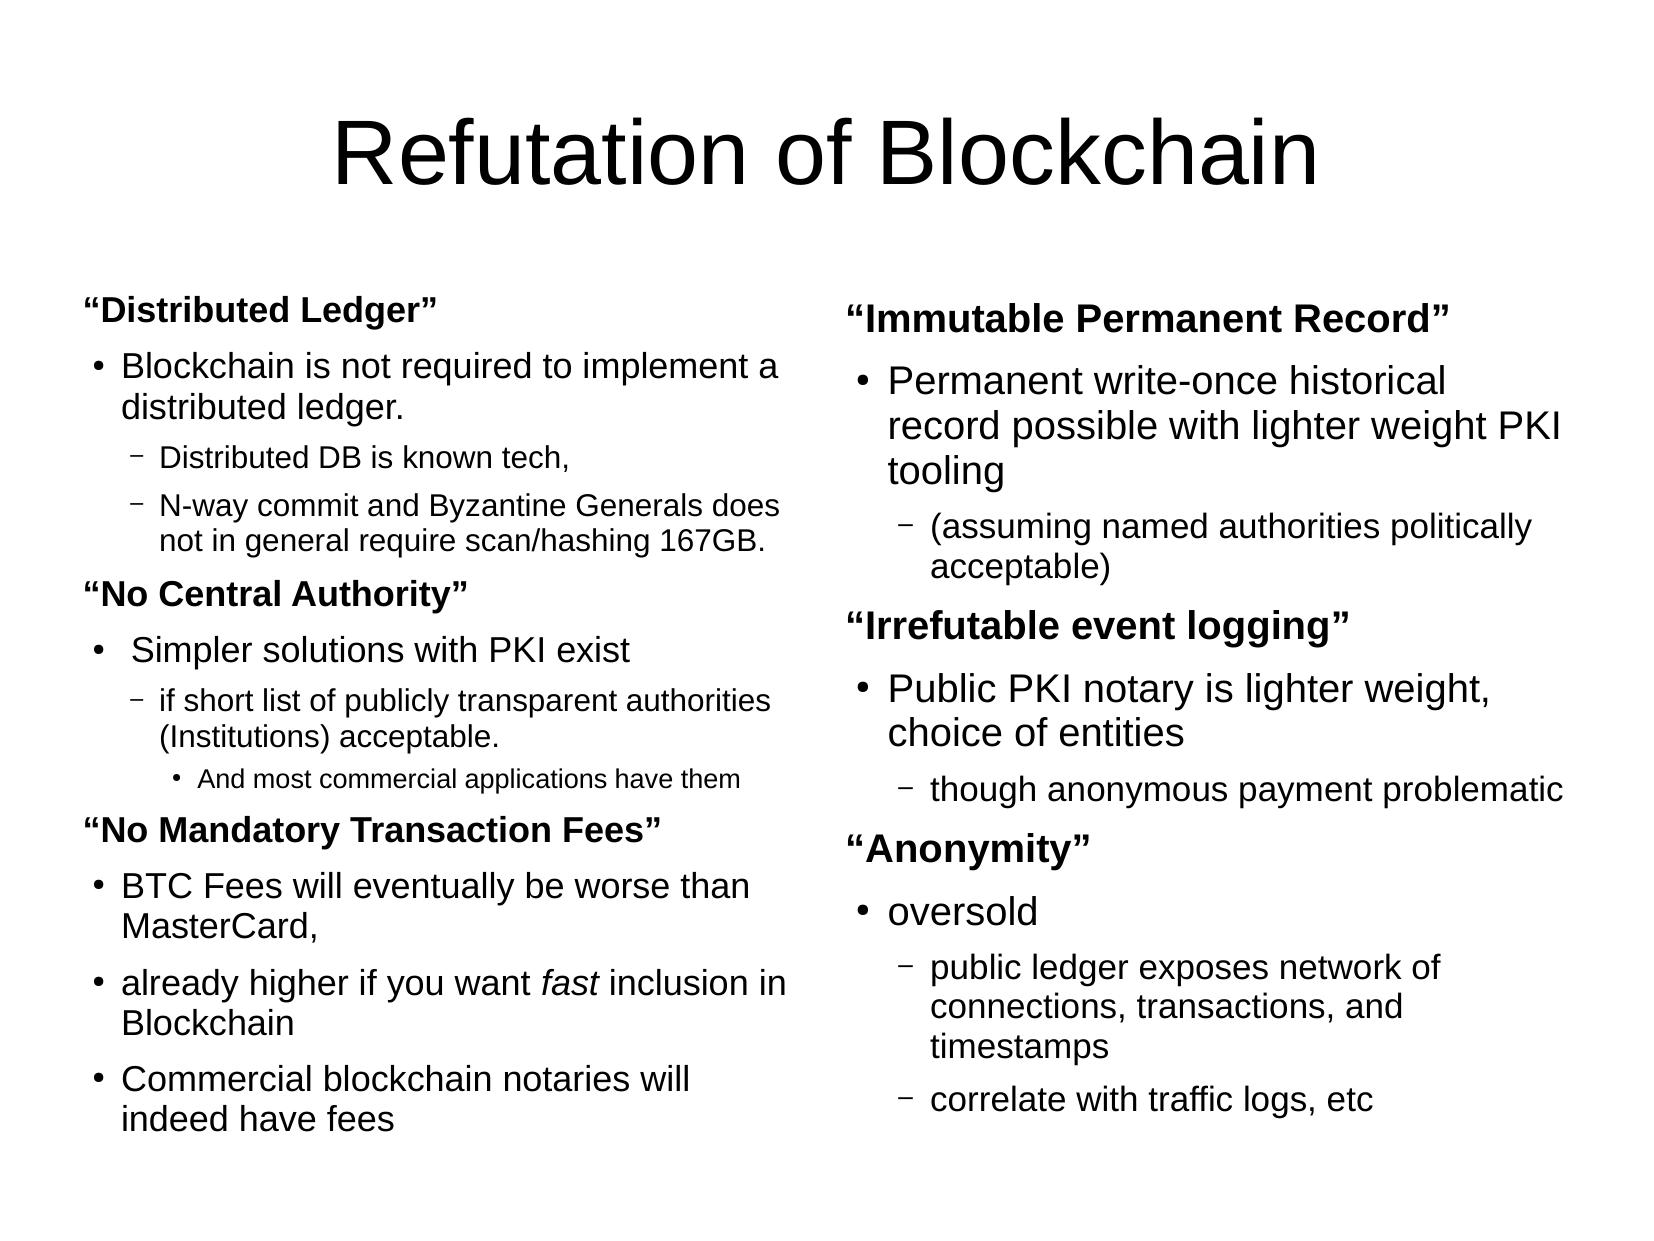

# Refutation of Blockchain
“Distributed Ledger”
Blockchain is not required to implement a distributed ledger.
Distributed DB is known tech,
N-way commit and Byzantine Generals does not in general require scan/hashing 167GB.
“No Central Authority”
 Simpler solutions with PKI exist
if short list of publicly transparent authorities (Institutions) acceptable.
And most commercial applications have them
“No Mandatory Transaction Fees”
BTC Fees will eventually be worse than MasterCard,
already higher if you want fast inclusion in Blockchain
Commercial blockchain notaries will indeed have fees
“Immutable Permanent Record”
Permanent write-once historical record possible with lighter weight PKI tooling
(assuming named authorities politically acceptable)
“Irrefutable event logging”
Public PKI notary is lighter weight, choice of entities
though anonymous payment problematic
“Anonymity”
oversold
public ledger exposes network of connections, transactions, and timestamps
correlate with traffic logs, etc